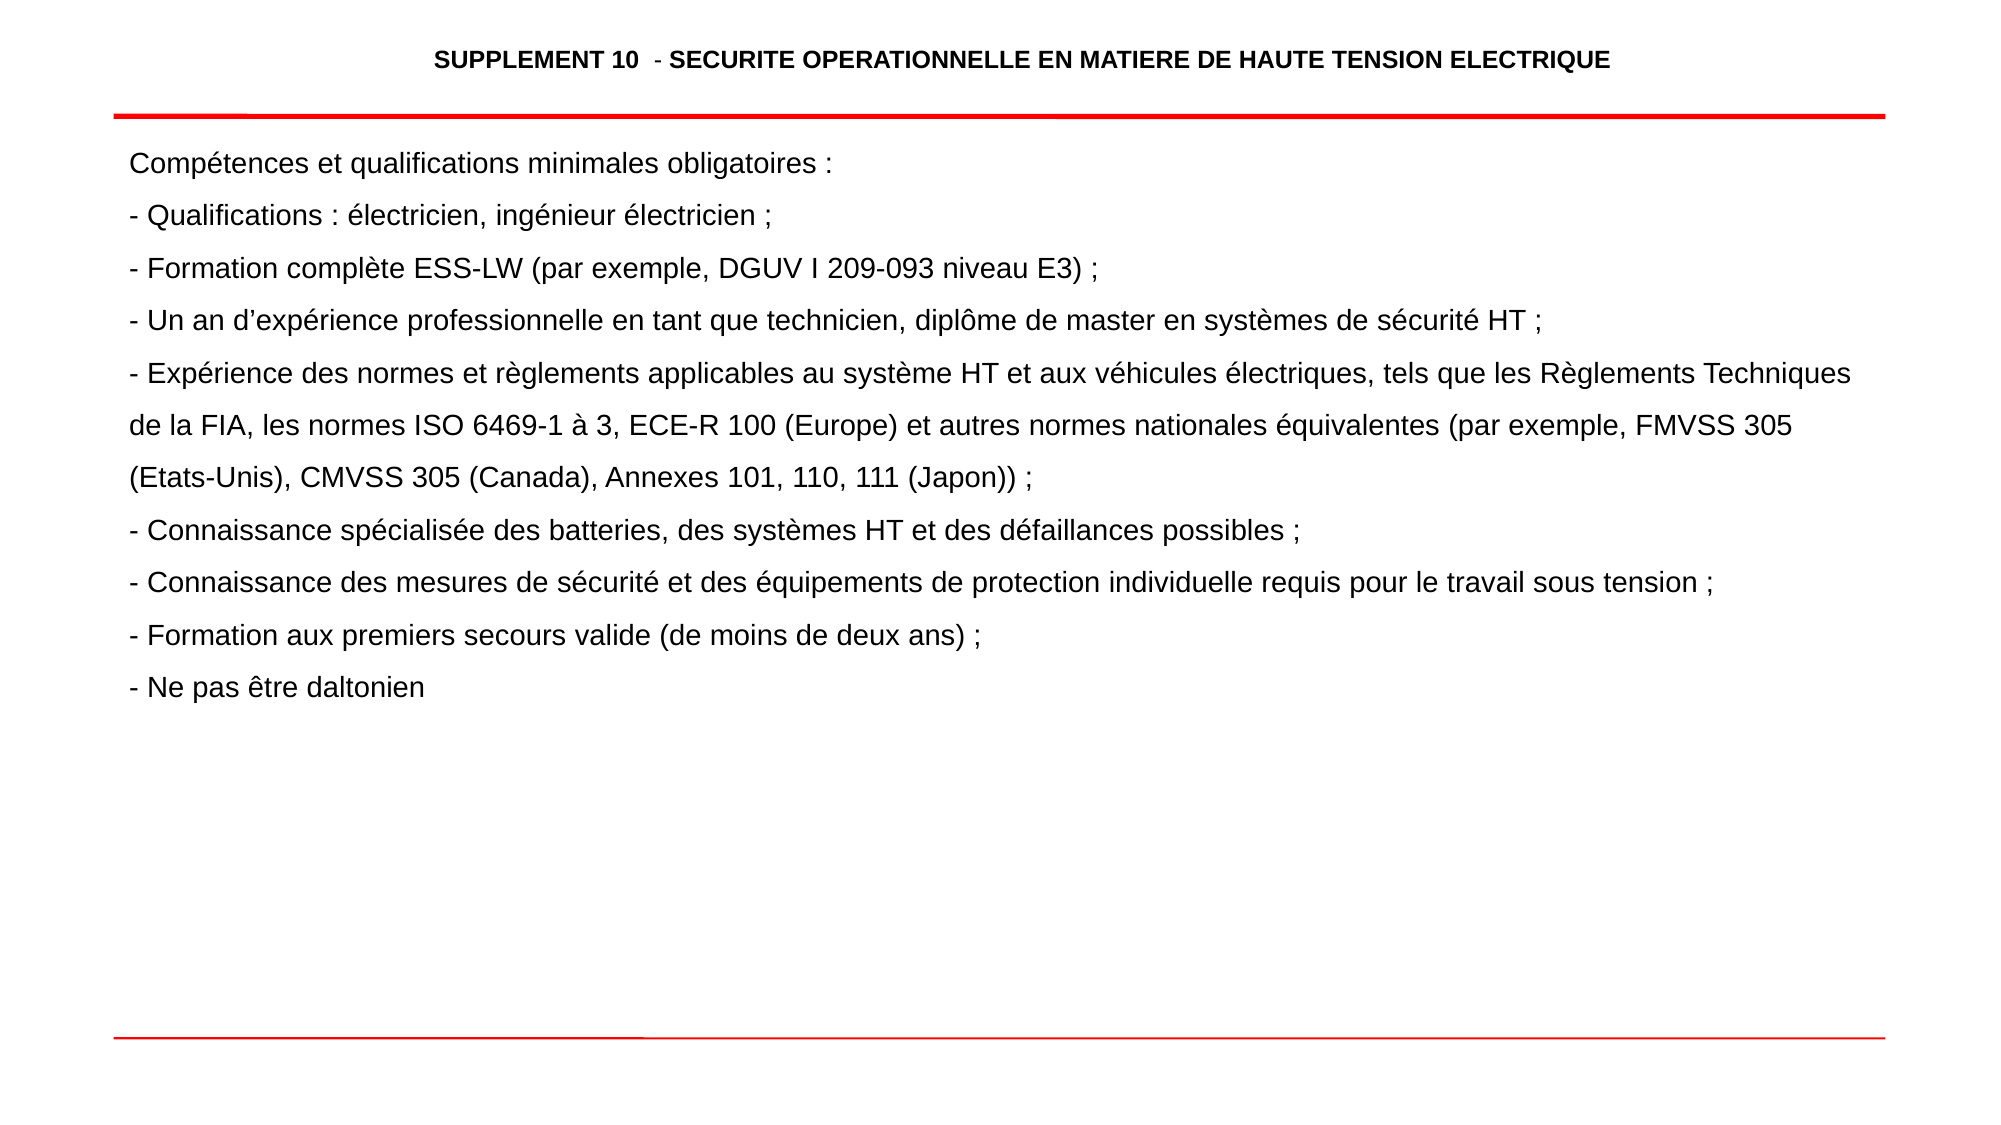

SUPPLEMENT 10 - SECURITE OPERATIONNELLE EN MATIERE DE HAUTE TENSION ELECTRIQUE
Compétences et qualifications minimales obligatoires :
- Qualifications : électricien, ingénieur électricien ;
- Formation complète ESS-LW (par exemple, DGUV I 209-093 niveau E3) ;
- Un an d’expérience professionnelle en tant que technicien, diplôme de master en systèmes de sécurité HT ;
- Expérience des normes et règlements applicables au système HT et aux véhicules électriques, tels que les Règlements Techniques de la FIA, les normes ISO 6469-1 à 3, ECE-R 100 (Europe) et autres normes nationales équivalentes (par exemple, FMVSS 305 (Etats-Unis), CMVSS 305 (Canada), Annexes 101, 110, 111 (Japon)) ;
- Connaissance spécialisée des batteries, des systèmes HT et des défaillances possibles ;
- Connaissance des mesures de sécurité et des équipements de protection individuelle requis pour le travail sous tension ;
- Formation aux premiers secours valide (de moins de deux ans) ;
- Ne pas être daltonien